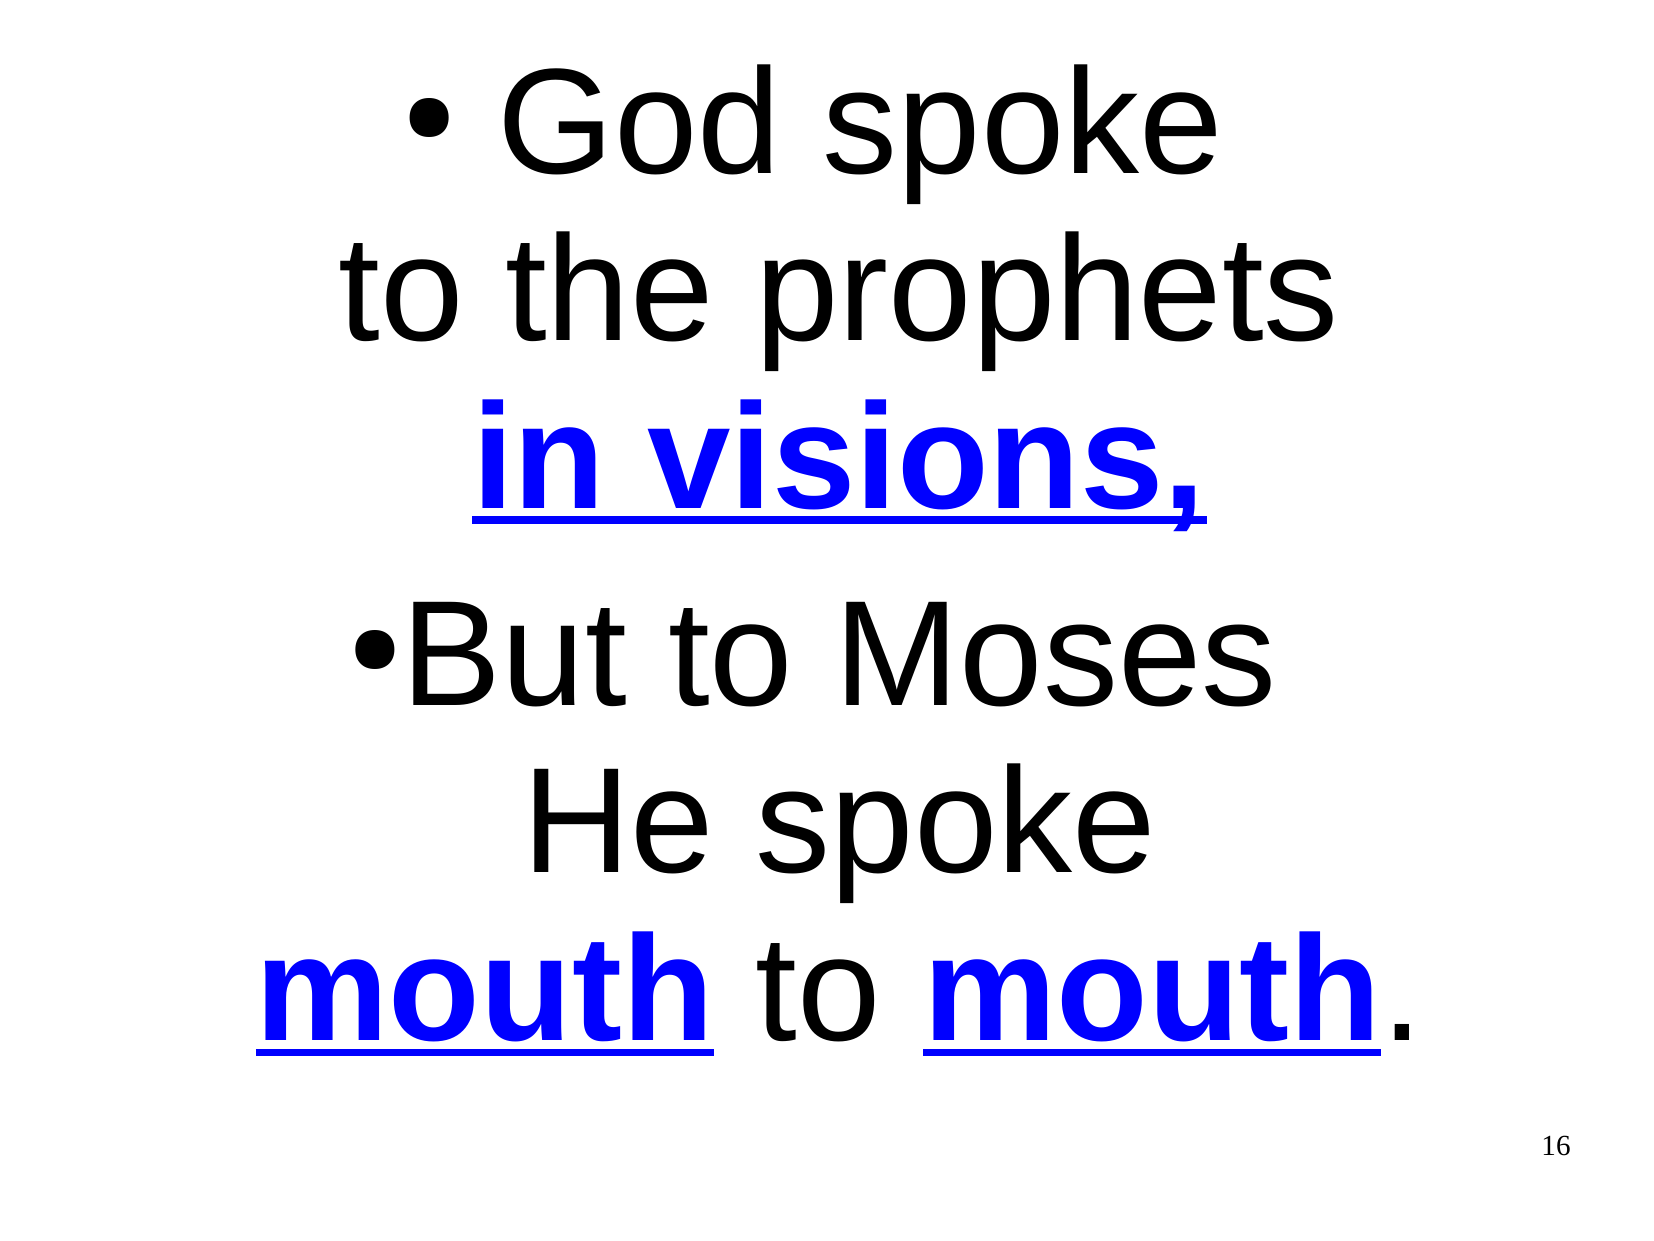

# God spoke to the prophets in visions,
But to Moses
He spoke
mouth to mouth.
16